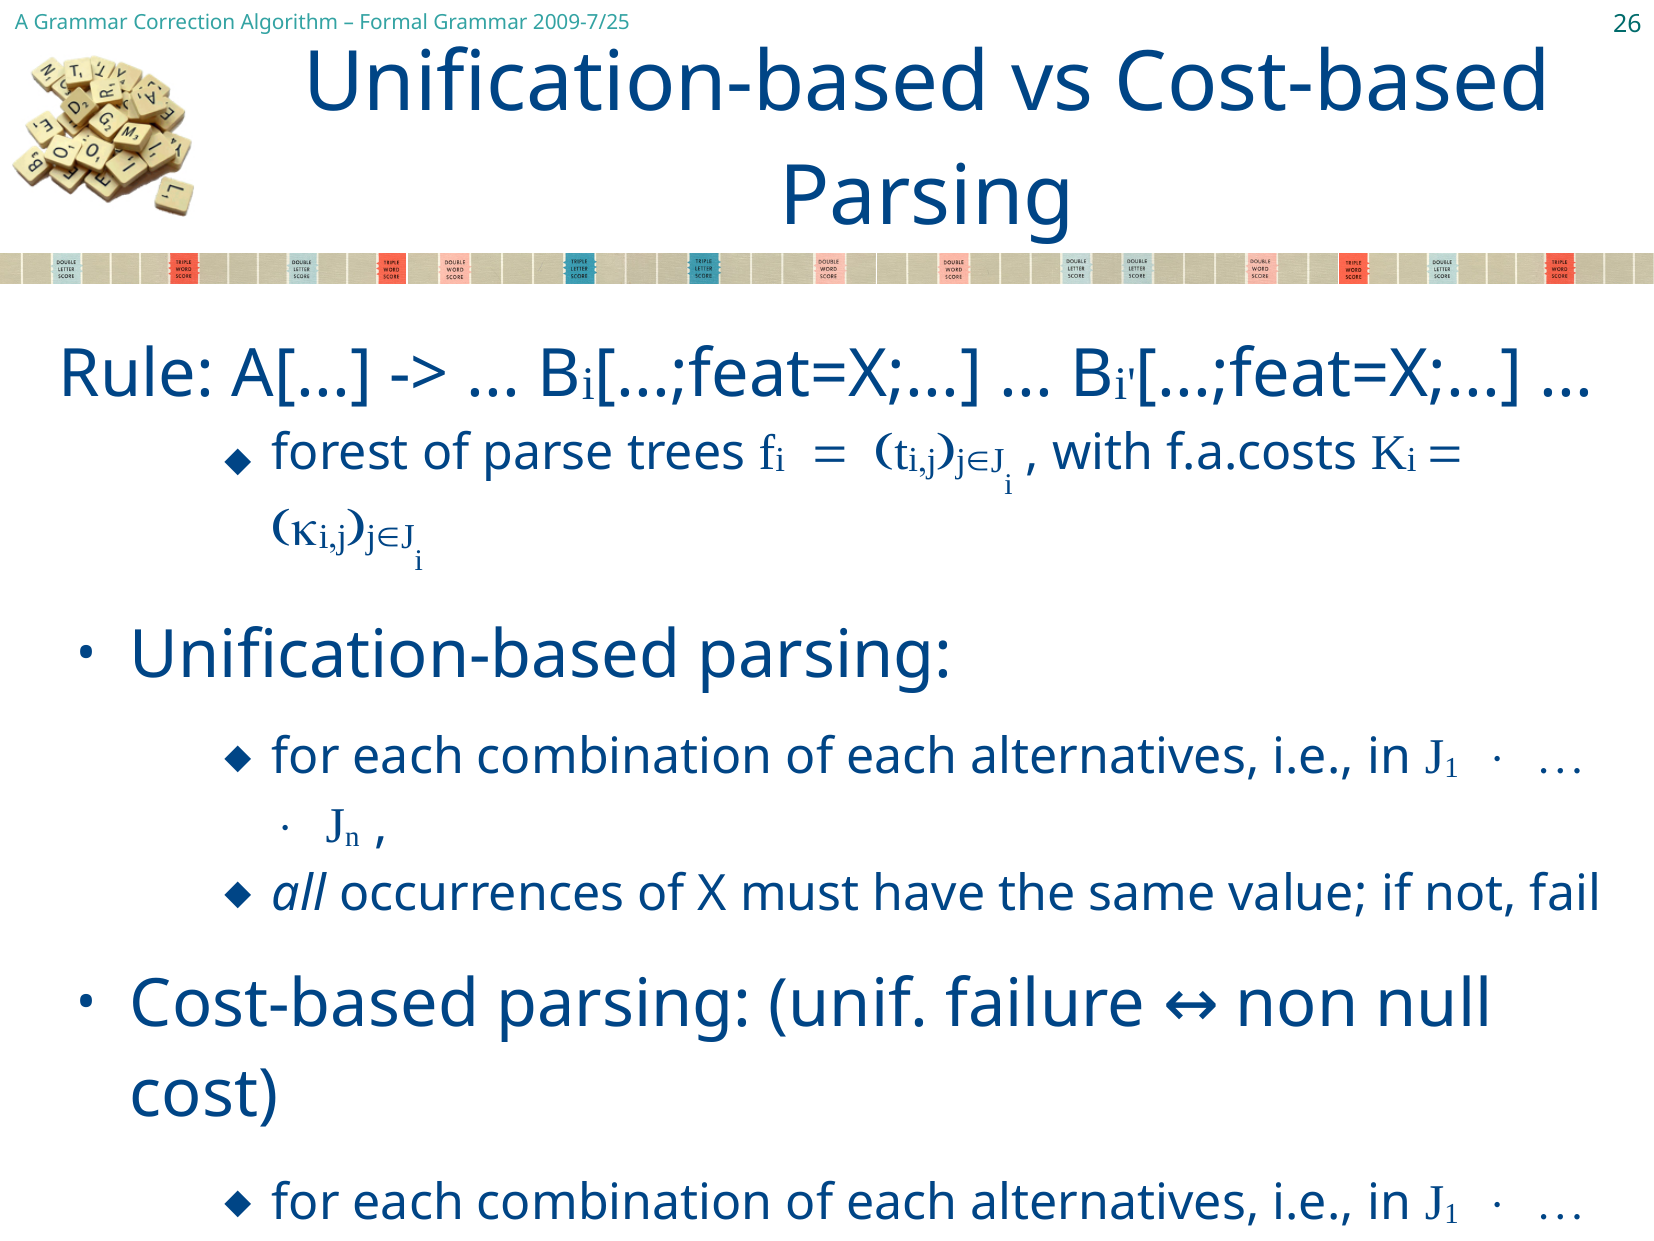

26
# Unification-based vs Cost-based Parsing
Rule: A[...] -> ... Bi[...;feat=X;...] ... Bi'[...;feat=X;...] ...
forest of parse trees fi = (ti,j)j∈Ji , with f.a.costs Ki = (κi,j)j∈Ji
Unification-based parsing:
for each combination of each alternatives, i.e., in J1 × … × Jn ,
all occurrences of X must have the same value; if not, fail
Cost-based parsing: (unif. failure ↔ non null cost)
for each combination of each alternatives, i.e., in J1 × … × Jn ,
for each possible value of X, sum of the costs of assigning it to each occurrence of X (and propagate this sum)—never fail
Unification failure ↔ cost ≠ 0 (+ provides ranking)